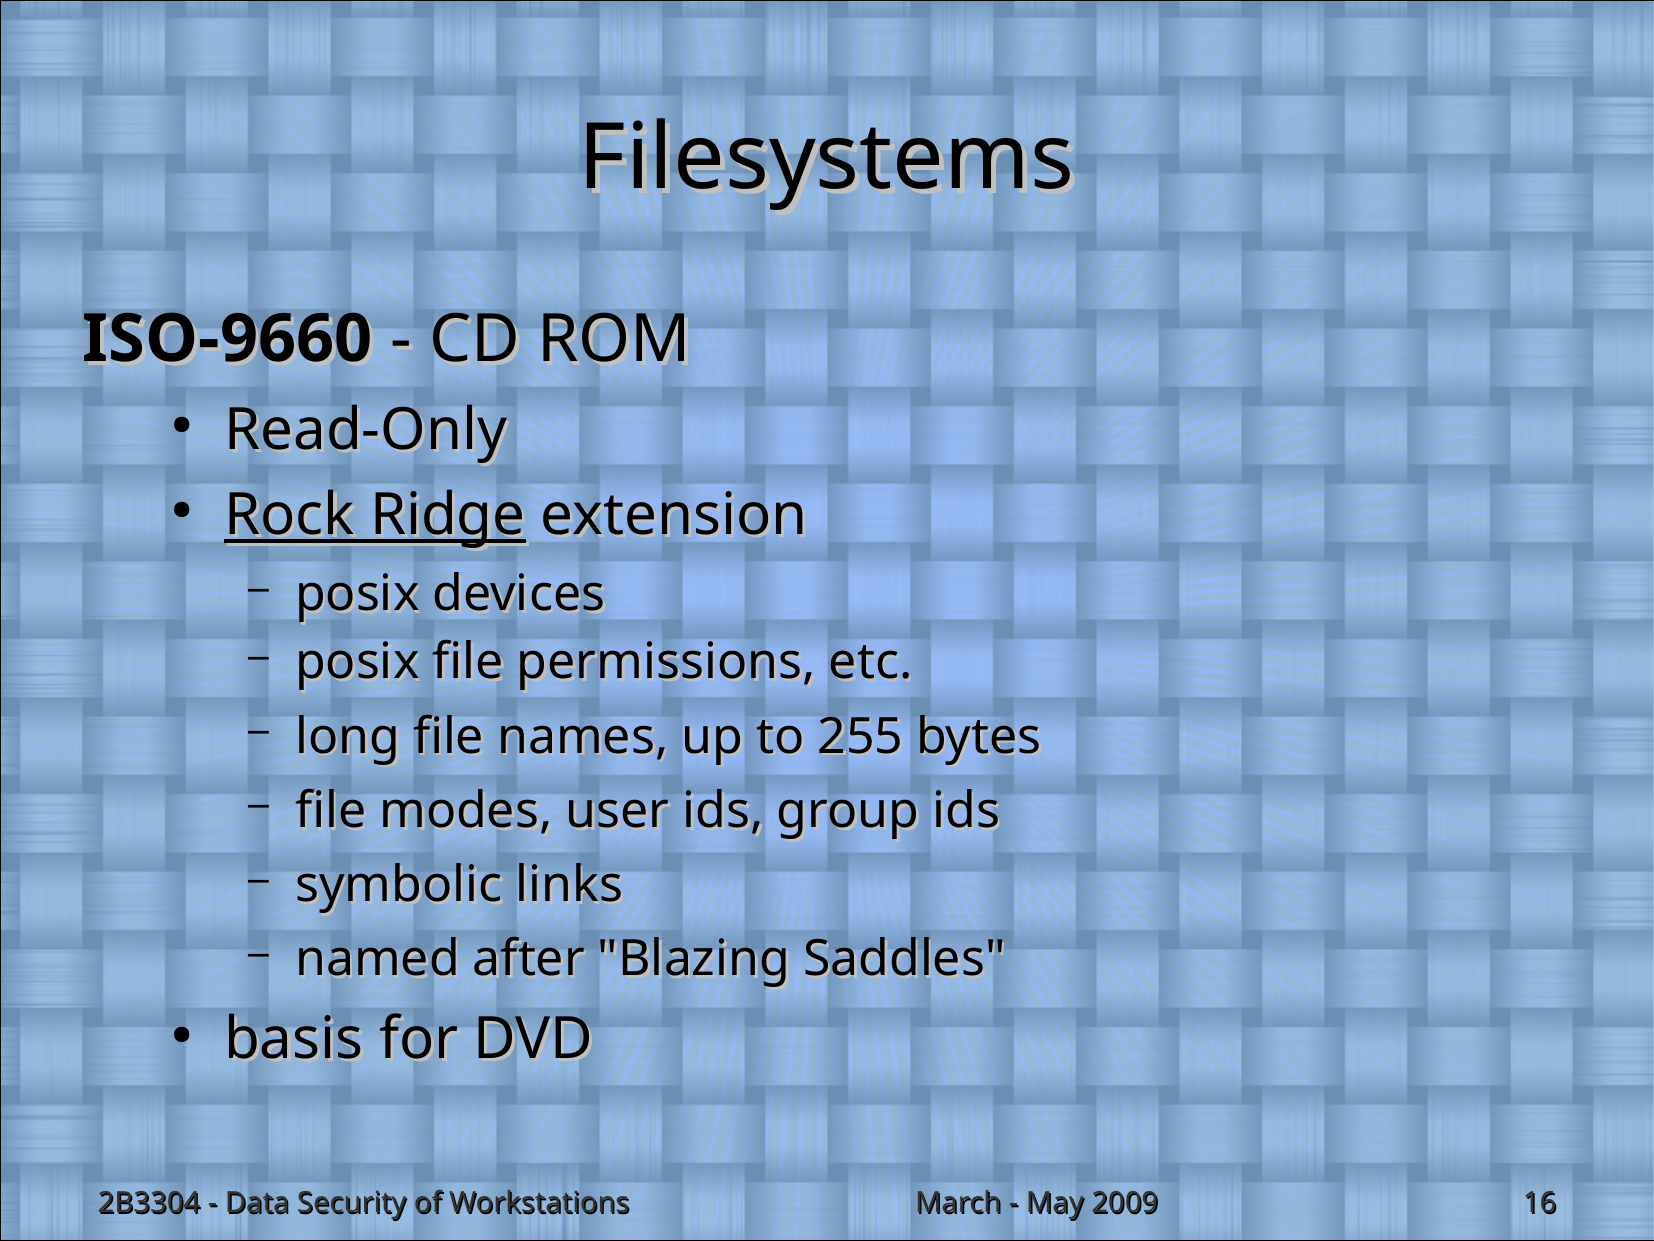

# Filesystems
ISO-9660 - CD ROM
Read-Only
Rock Ridge extension
posix devices
posix file permissions, etc.
long file names, up to 255 bytes
file modes, user ids, group ids
symbolic links
named after "Blazing Saddles"
basis for DVD